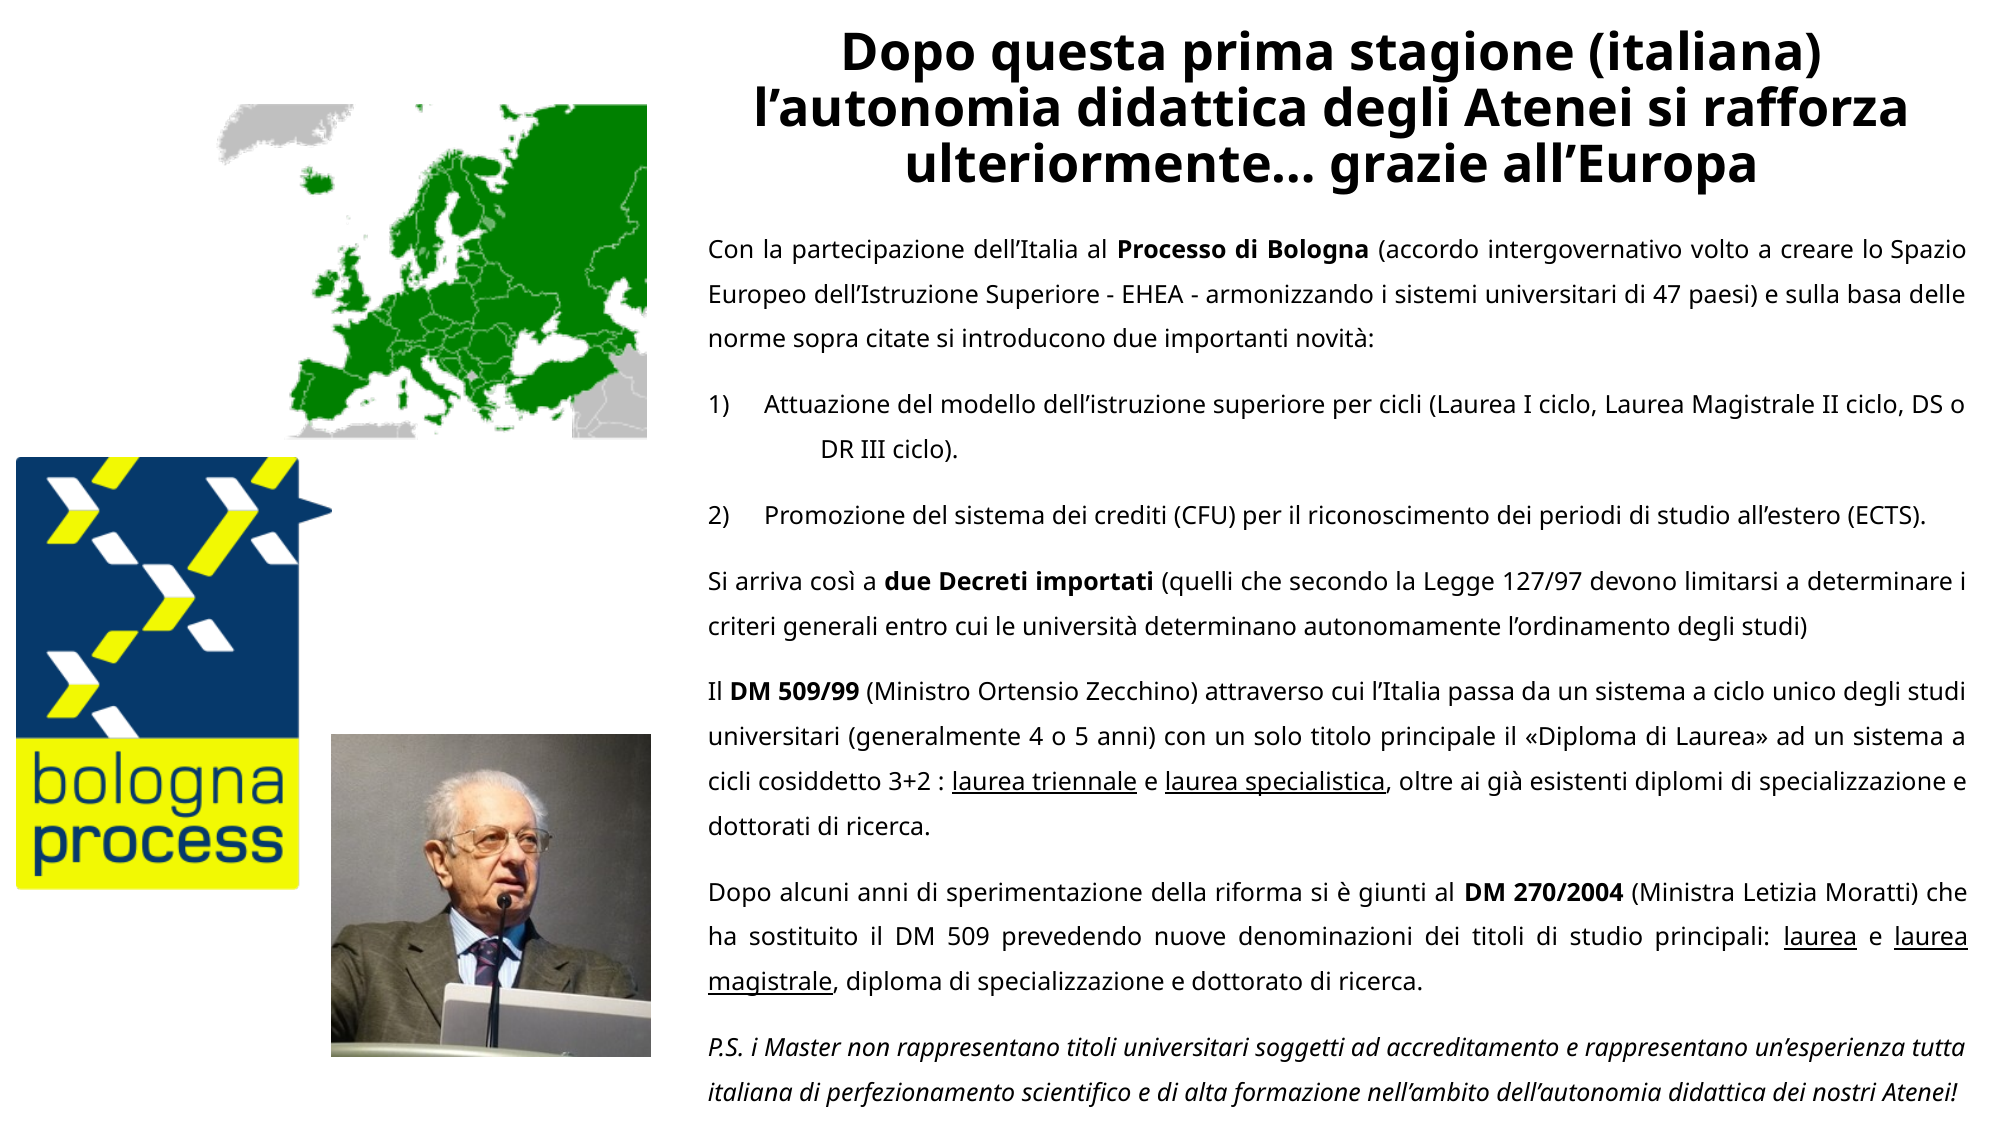

# Dopo questa prima stagione (italiana) l’autonomia didattica degli Atenei si rafforza ulteriormente… grazie all’Europa
Con la partecipazione dell’Italia al Processo di Bologna (accordo intergovernativo volto a creare lo Spazio Europeo dell’Istruzione Superiore - EHEA - armonizzando i sistemi universitari di 47 paesi) e sulla basa delle norme sopra citate si introducono due importanti novità:
Attuazione del modello dell’istruzione superiore per cicli (Laurea I ciclo, Laurea Magistrale II ciclo, DS o DR III ciclo).
Promozione del sistema dei crediti (CFU) per il riconoscimento dei periodi di studio all’estero (ECTS).
Si arriva così a due Decreti importati (quelli che secondo la Legge 127/97 devono limitarsi a determinare i criteri generali entro cui le università determinano autonomamente l’ordinamento degli studi)
Il DM 509/99 (Ministro Ortensio Zecchino) attraverso cui l’Italia passa da un sistema a ciclo unico degli studi universitari (generalmente 4 o 5 anni) con un solo titolo principale il «Diploma di Laurea» ad un sistema a cicli cosiddetto 3+2 : laurea triennale e laurea specialistica, oltre ai già esistenti diplomi di specializzazione e dottorati di ricerca.
Dopo alcuni anni di sperimentazione della riforma si è giunti al DM 270/2004 (Ministra Letizia Moratti) che ha sostituito il DM 509 prevedendo nuove denominazioni dei titoli di studio principali: laurea e laurea magistrale, diploma di specializzazione e dottorato di ricerca.
P.S. i Master non rappresentano titoli universitari soggetti ad accreditamento e rappresentano un’esperienza tutta italiana di perfezionamento scientifico e di alta formazione nell’ambito dell’autonomia didattica dei nostri Atenei!